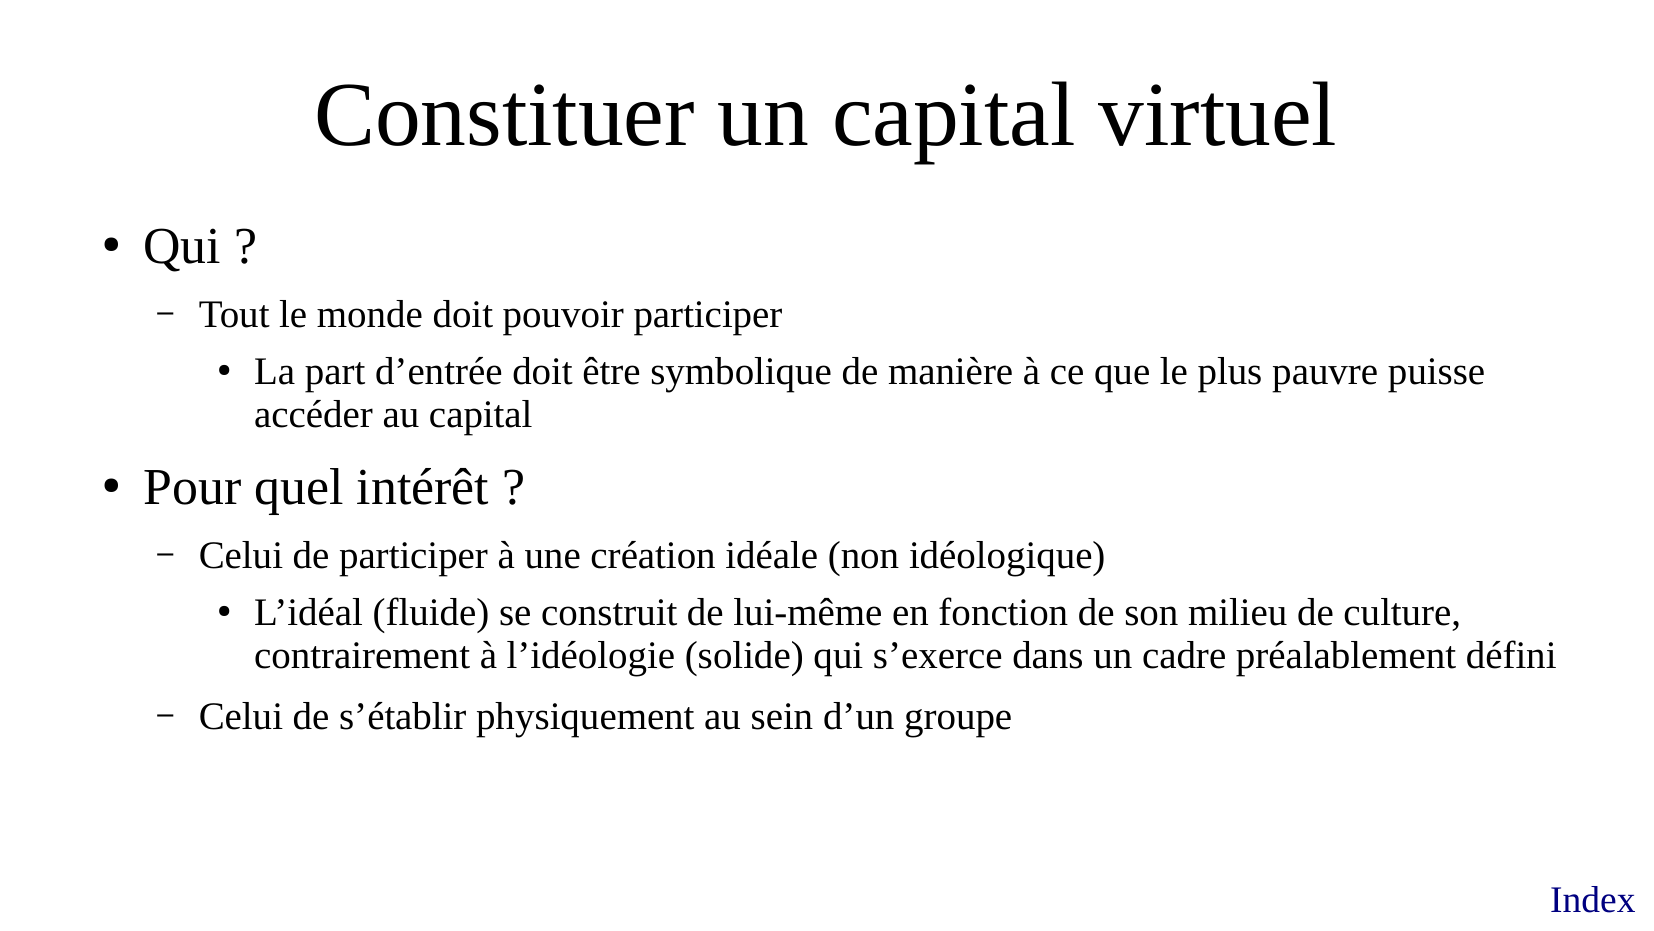

# Constituer un capital virtuel
Qui ?
Tout le monde doit pouvoir participer
La part d’entrée doit être symbolique de manière à ce que le plus pauvre puisse accéder au capital
Pour quel intérêt ?
Celui de participer à une création idéale (non idéologique)
L’idéal (fluide) se construit de lui-même en fonction de son milieu de culture, contrairement à l’idéologie (solide) qui s’exerce dans un cadre préalablement défini
Celui de s’établir physiquement au sein d’un groupe